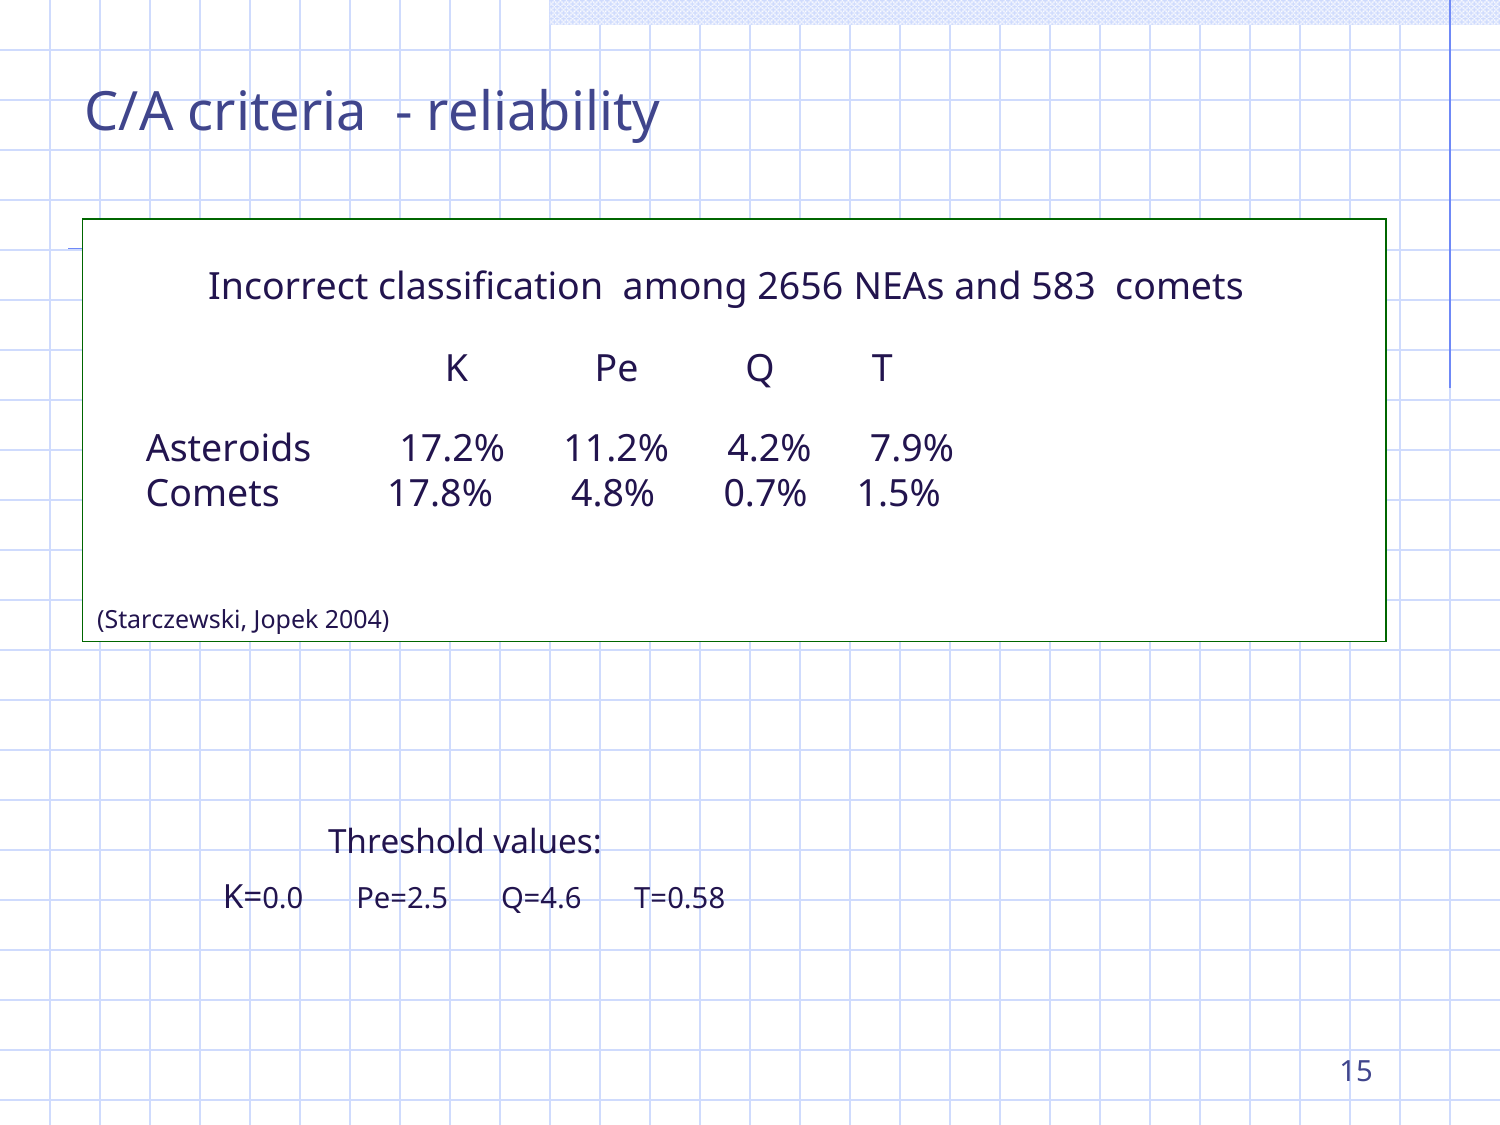

C/A criteria - reliability
Incorrect classification among 2656 NEAs and 583 comets
 	 K Pe Q T
 Asteroids 17.2% 11.2% 4.2% 7.9%
 Comets 17.8% 4.8% 0.7% 1.5%
(Starczewski, Jopek 2004)
Threshold values:
K=0.0 Pe=2.5 Q=4.6 T=0.58
15